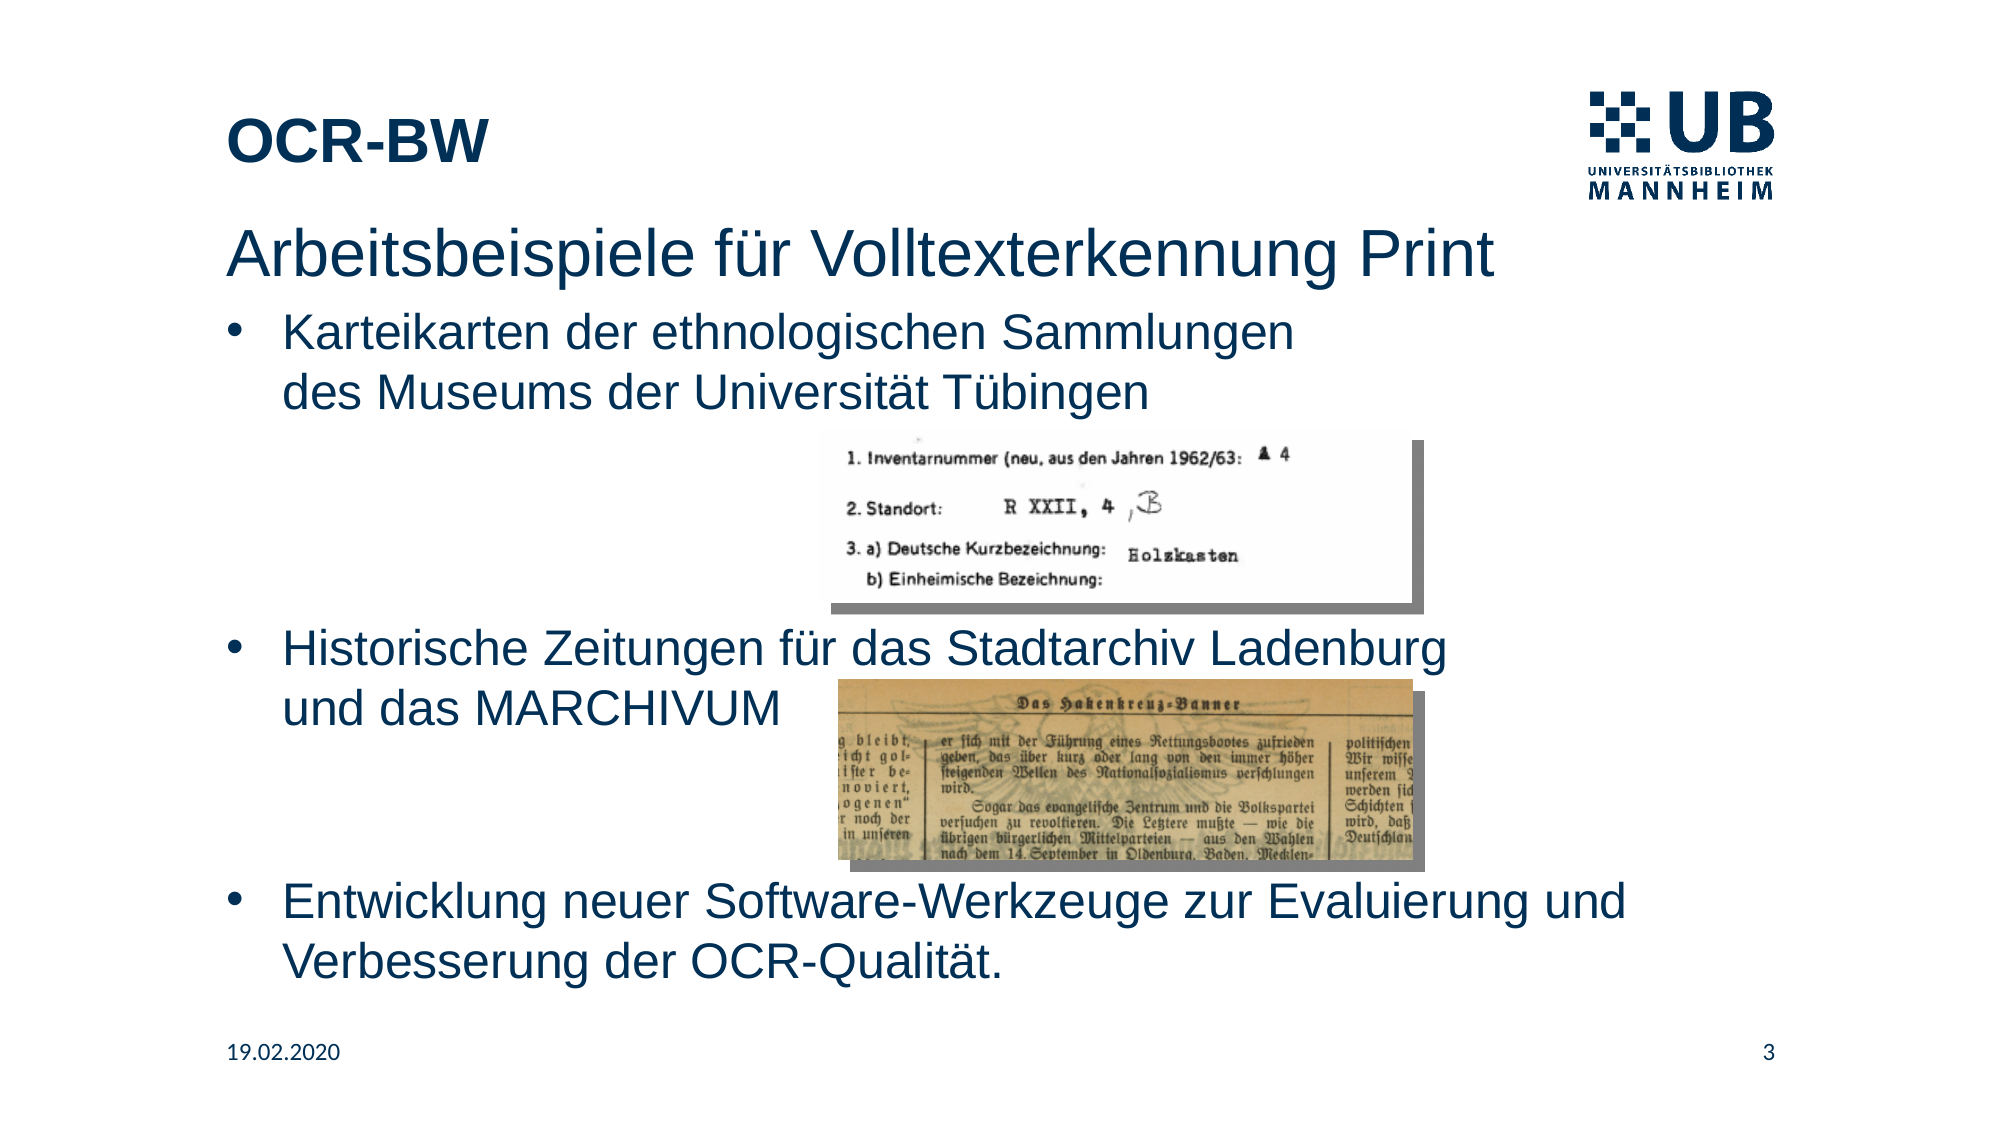

# OCR-BW
Arbeitsbeispiele für Volltexterkennung Print
Karteikarten der ethnologischen Sammlungen
des Museums der Universität Tübingen
Historische Zeitungen für das Stadtarchiv Ladenburg
und das MARCHIVUM
Entwicklung neuer Software-Werkzeuge zur Evaluierung und Verbesserung der OCR-Qualität.
19.02.2020